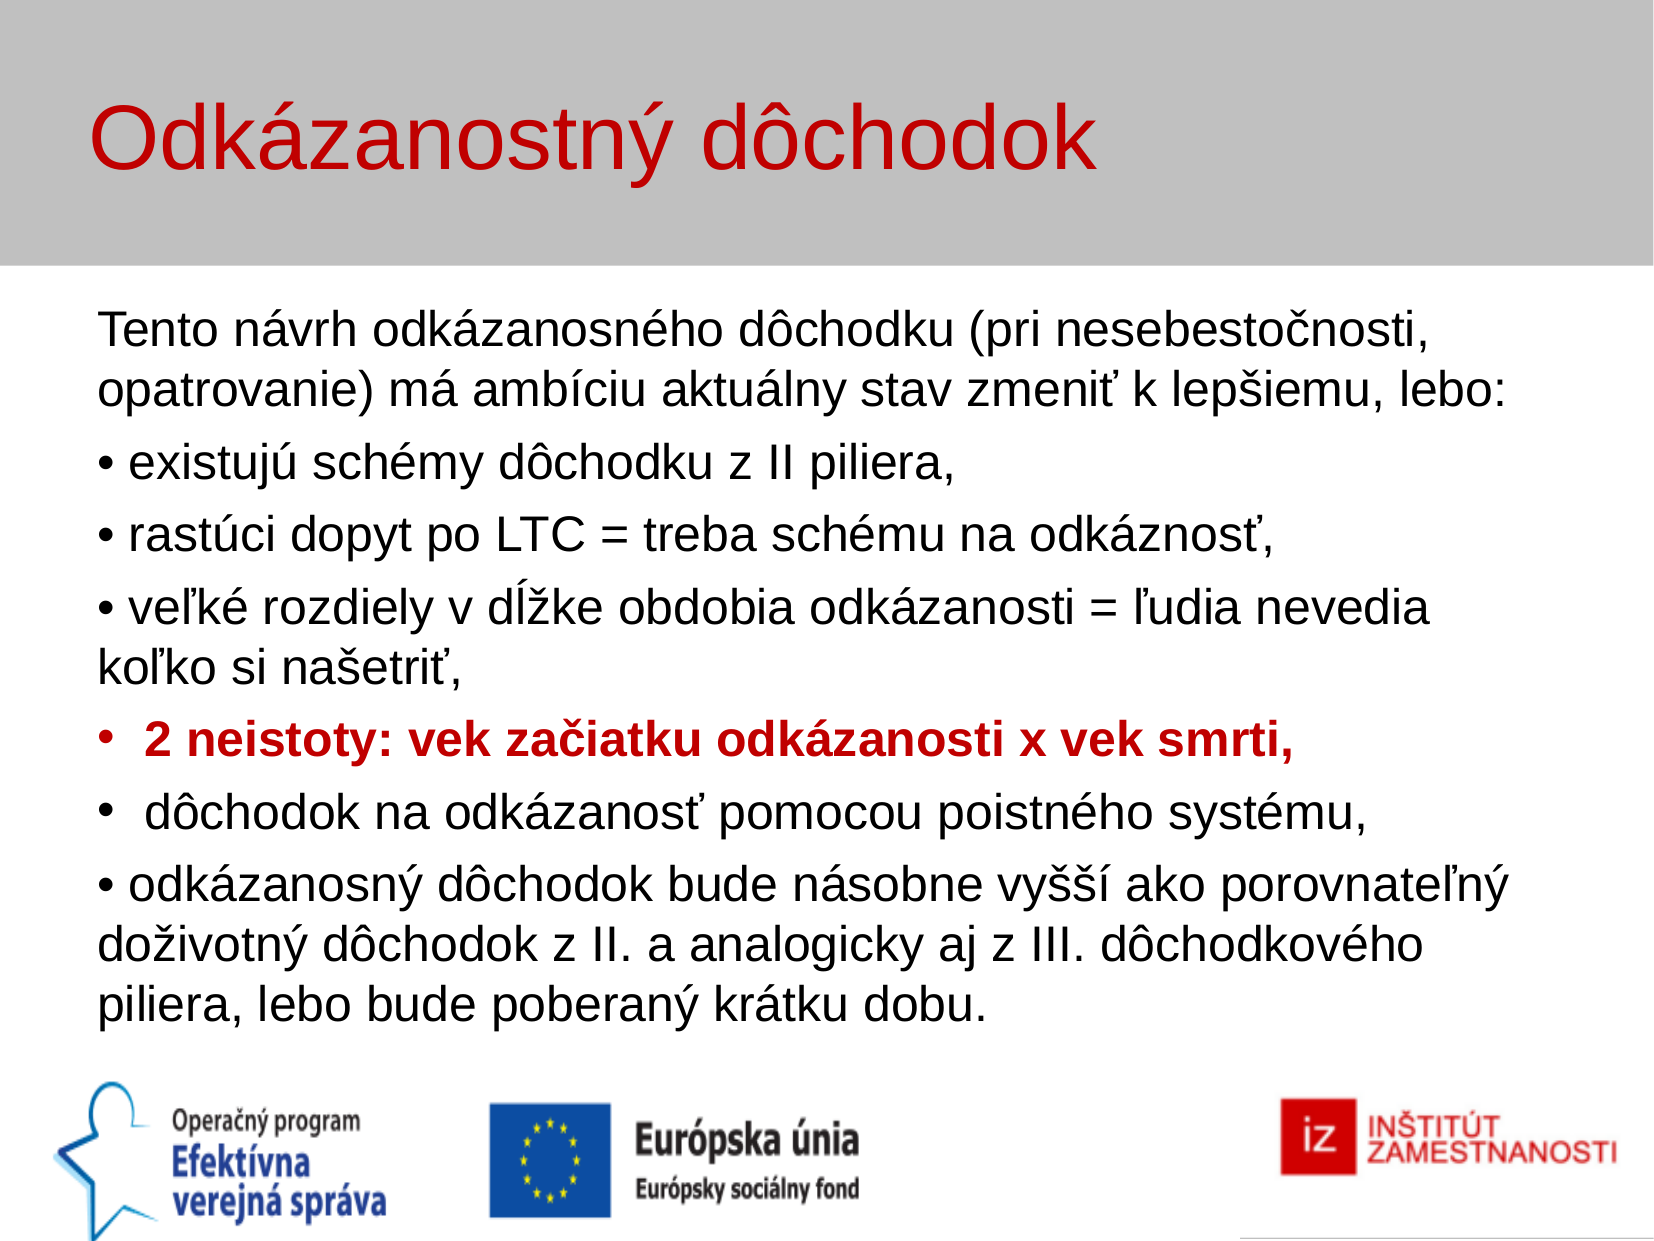

# Odkázanostný dôchodok
Tento návrh odkázanosného dôchodku (pri nesebestočnosti, opatrovanie) má ambíciu aktuálny stav zmeniť k lepšiemu, lebo:
• existujú schémy dôchodku z II piliera,
• rastúci dopyt po LTC = treba schému na odkáznosť,
• veľké rozdiely v dĺžke obdobia odkázanosti = ľudia nevedia koľko si našetriť,
2 neistoty: vek začiatku odkázanosti x vek smrti,
dôchodok na odkázanosť pomocou poistného systému,
• odkázanosný dôchodok bude násobne vyšší ako porovnateľný doživotný dôchodok z II. a analogicky aj z III. dôchodkového piliera, lebo bude poberaný krátku dobu.